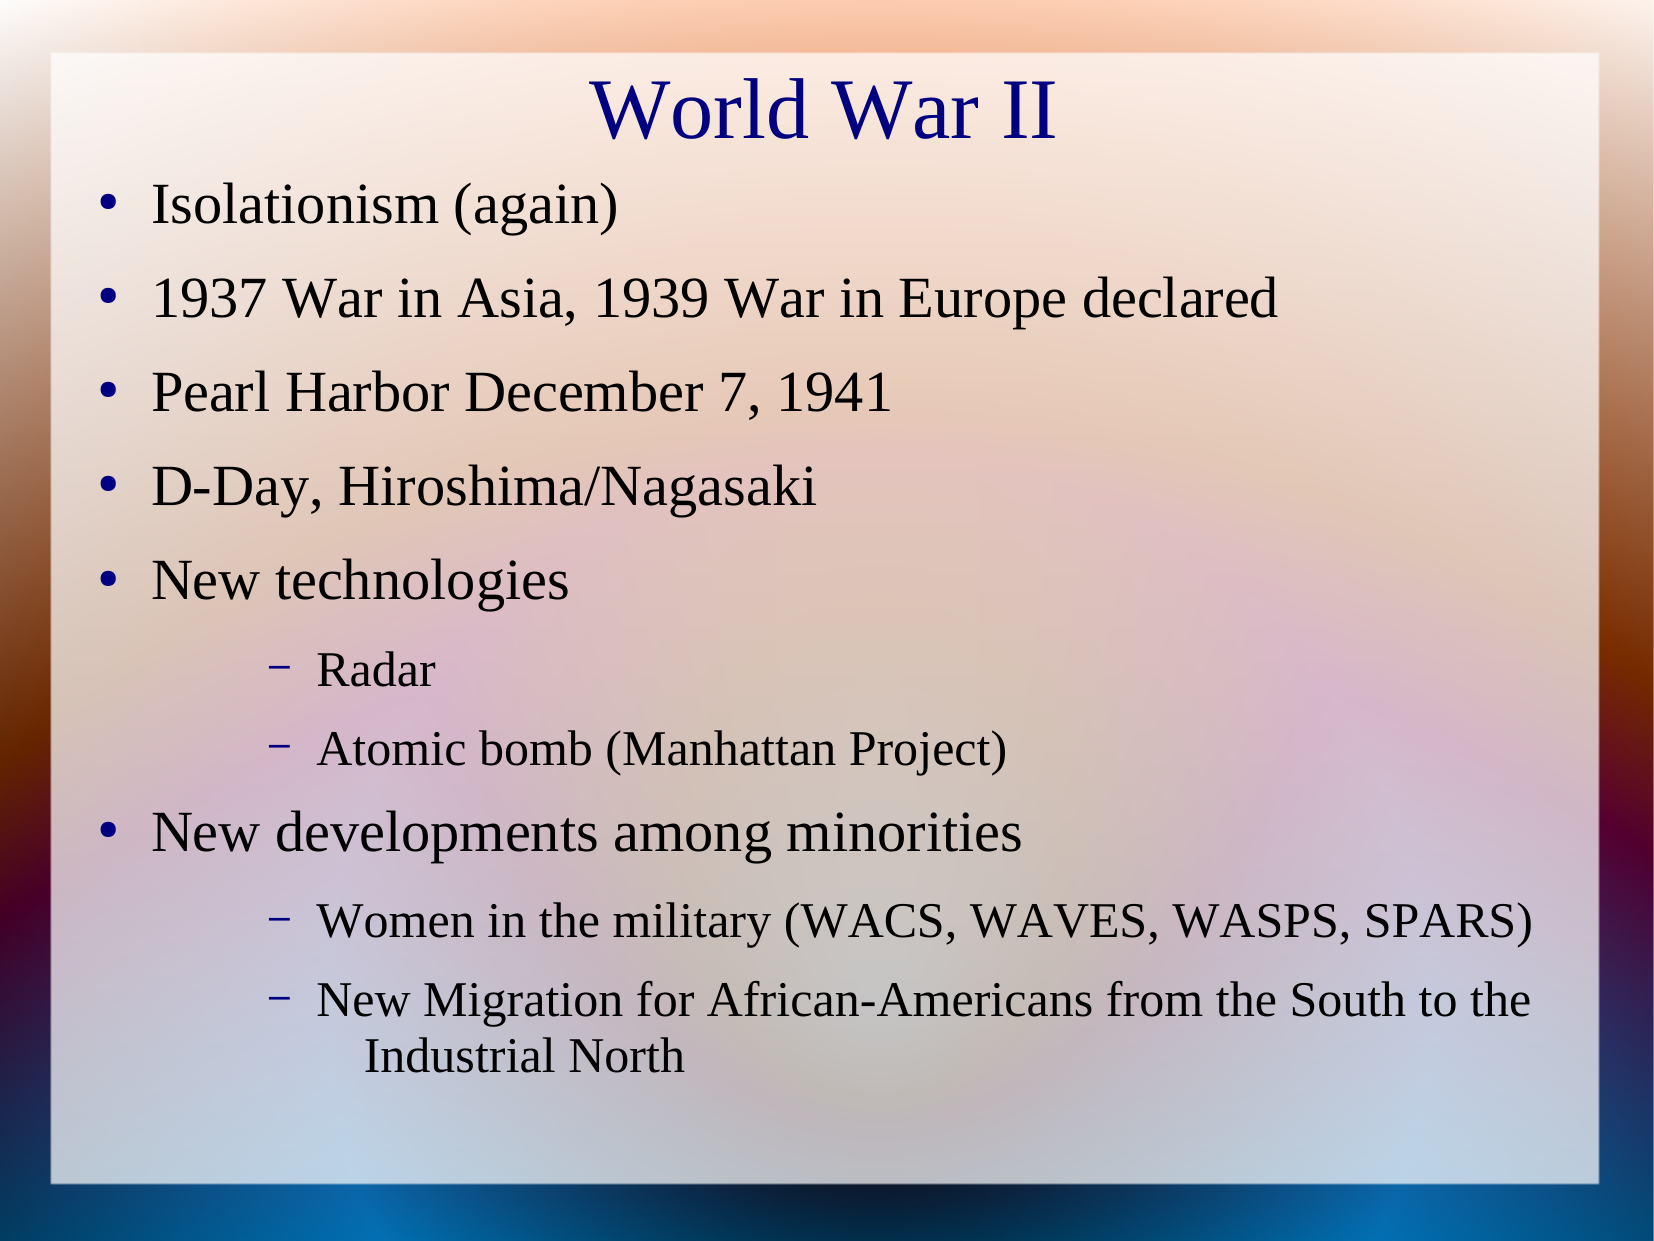

# World War II
Isolationism (again)
1937 War in Asia, 1939 War in Europe declared
Pearl Harbor December 7, 1941
D-Day, Hiroshima/Nagasaki
New technologies
Radar
Atomic bomb (Manhattan Project)
New developments among minorities
Women in the military (WACS, WAVES, WASPS, SPARS)
New Migration for African-Americans from the South to the Industrial North